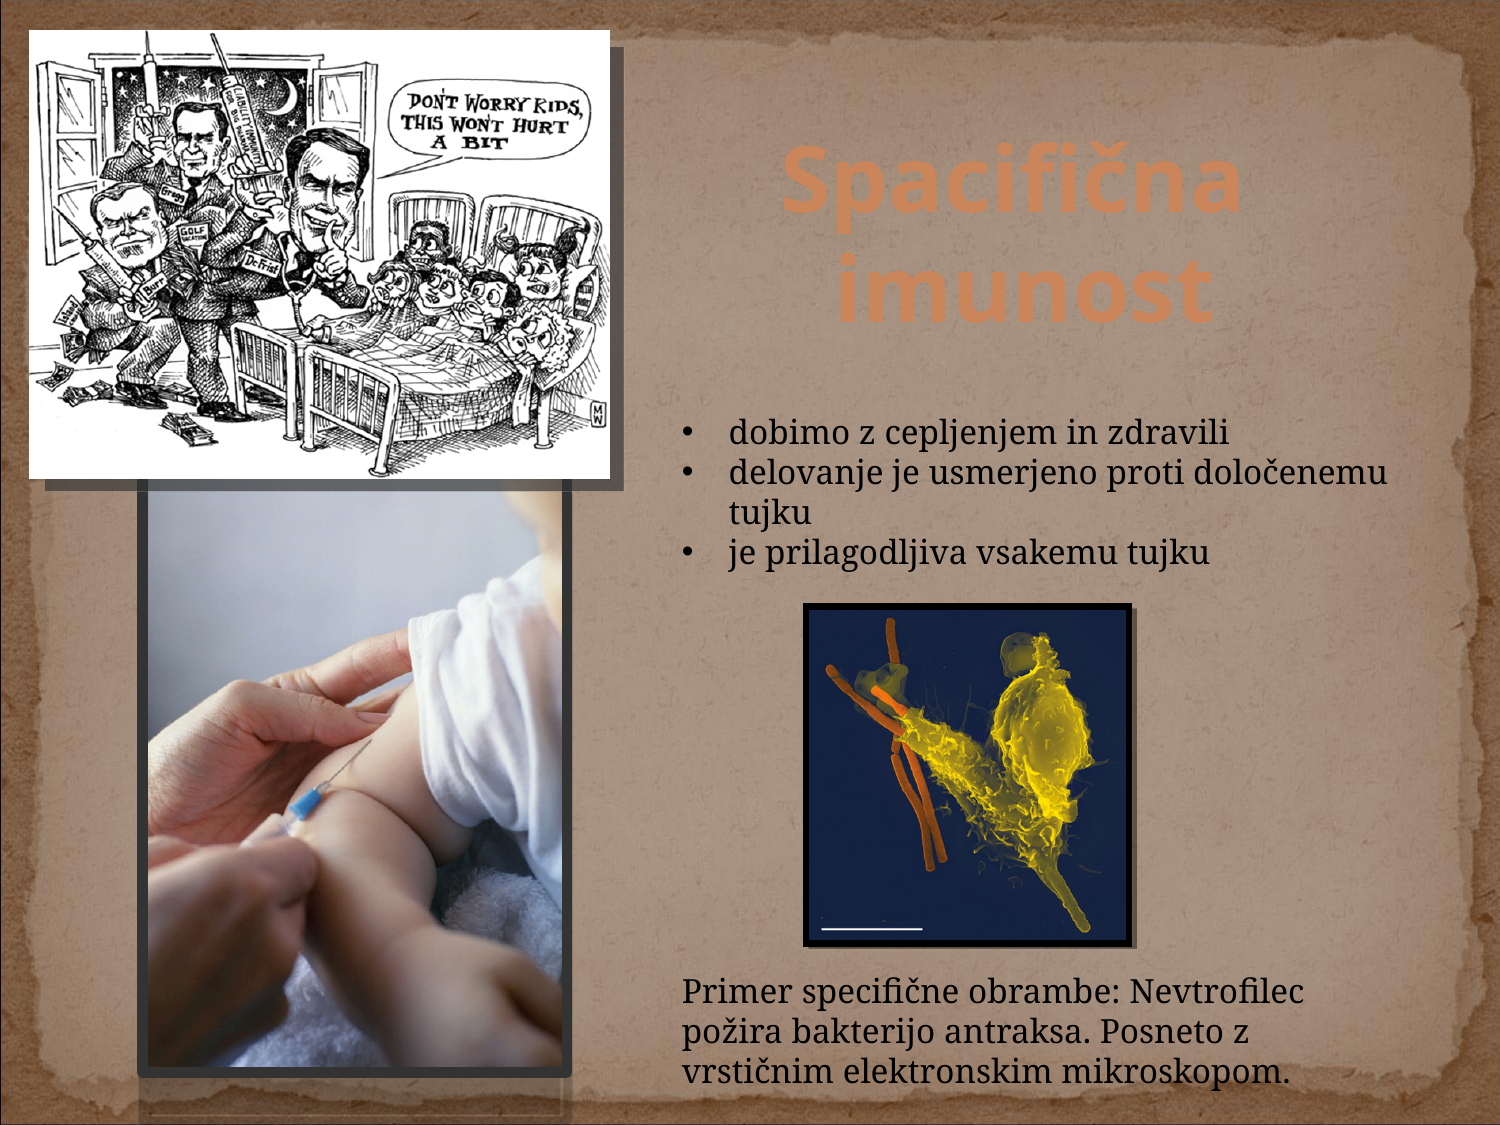

Spacifična imunost
dobimo z cepljenjem in zdravili
delovanje je usmerjeno proti določenemu tujku
je prilagodljiva vsakemu tujku
Primer specifične obrambe: Nevtrofilec požira bakterijo antraksa. Posneto z vrstičnim elektronskim mikroskopom.